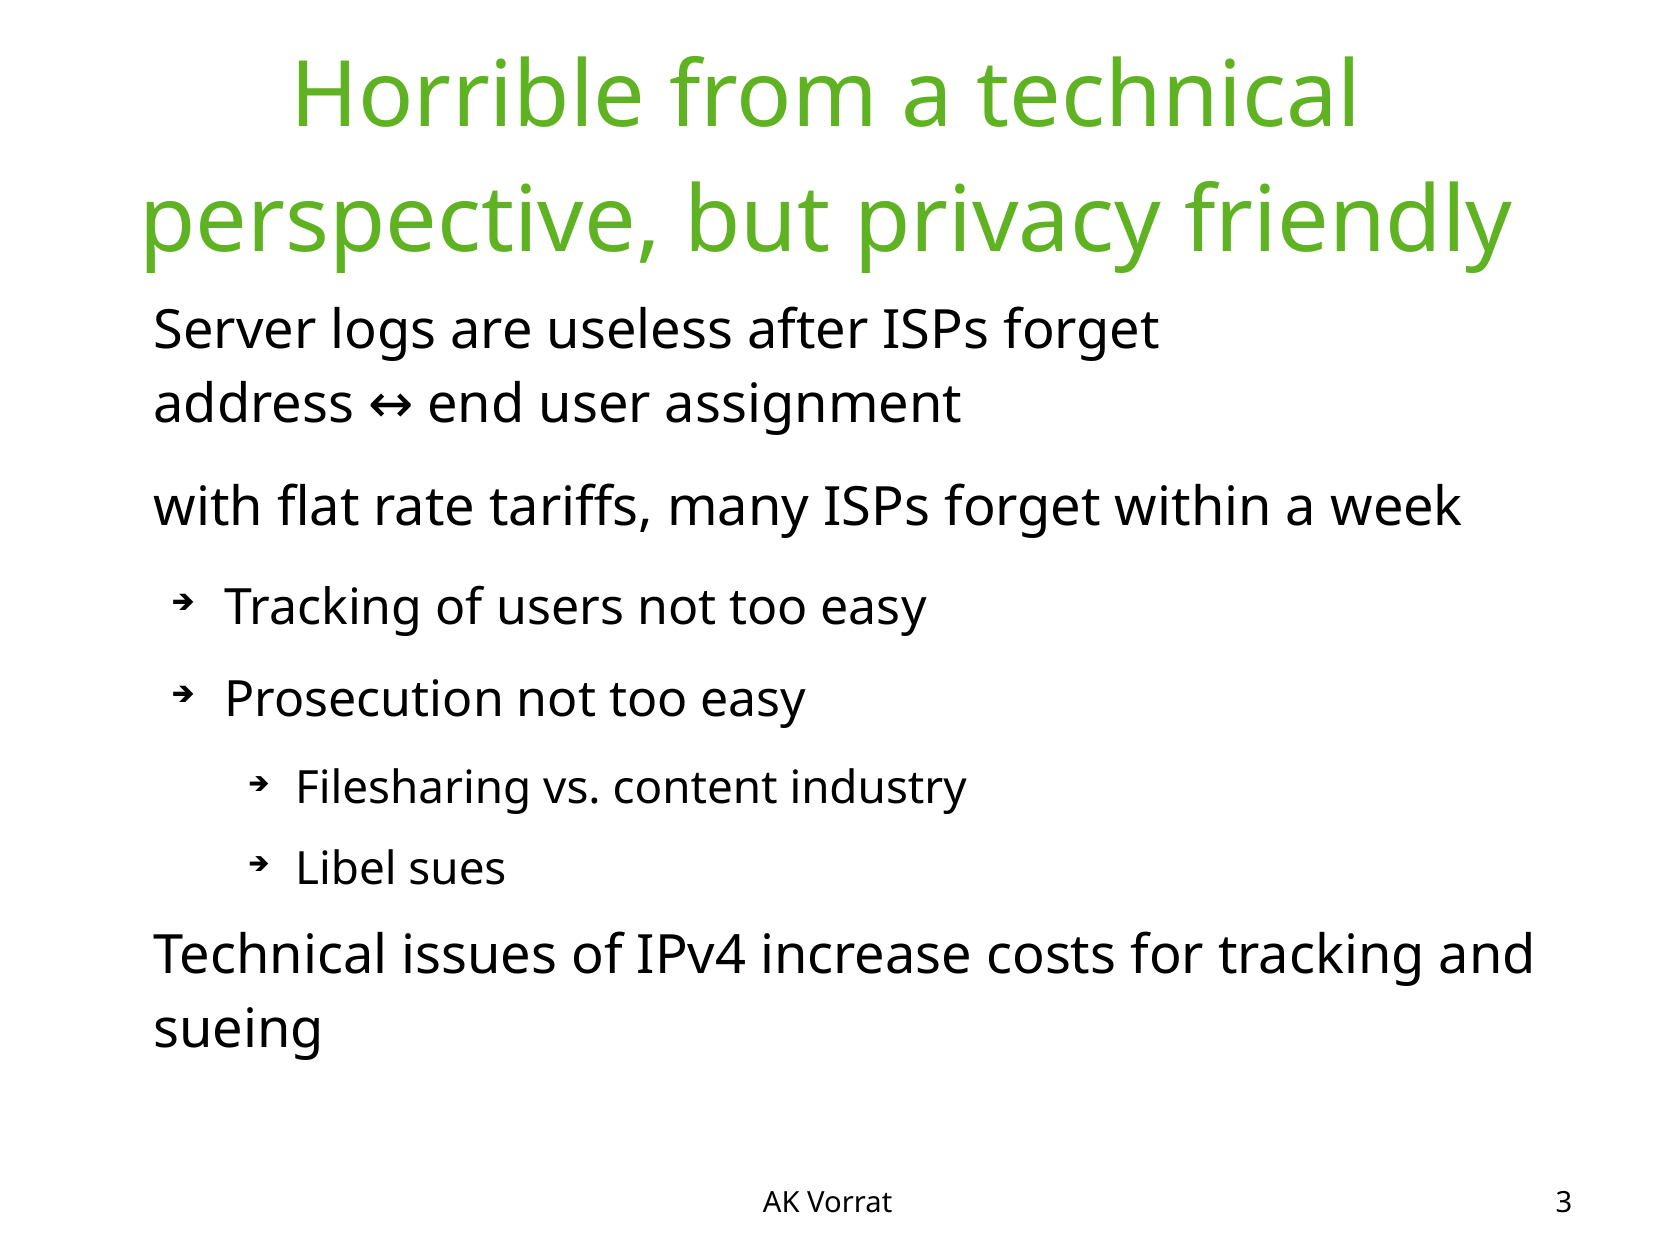

# Horrible from a technical perspective, but privacy friendly
Server logs are useless after ISPs forget
address ↔ end user assignment
with flat rate tariffs, many ISPs forget within a week
Tracking of users not too easy
Prosecution not too easy
Filesharing vs. content industry
Libel sues
Technical issues of IPv4 increase costs for tracking and sueing
AK Vorrat
3